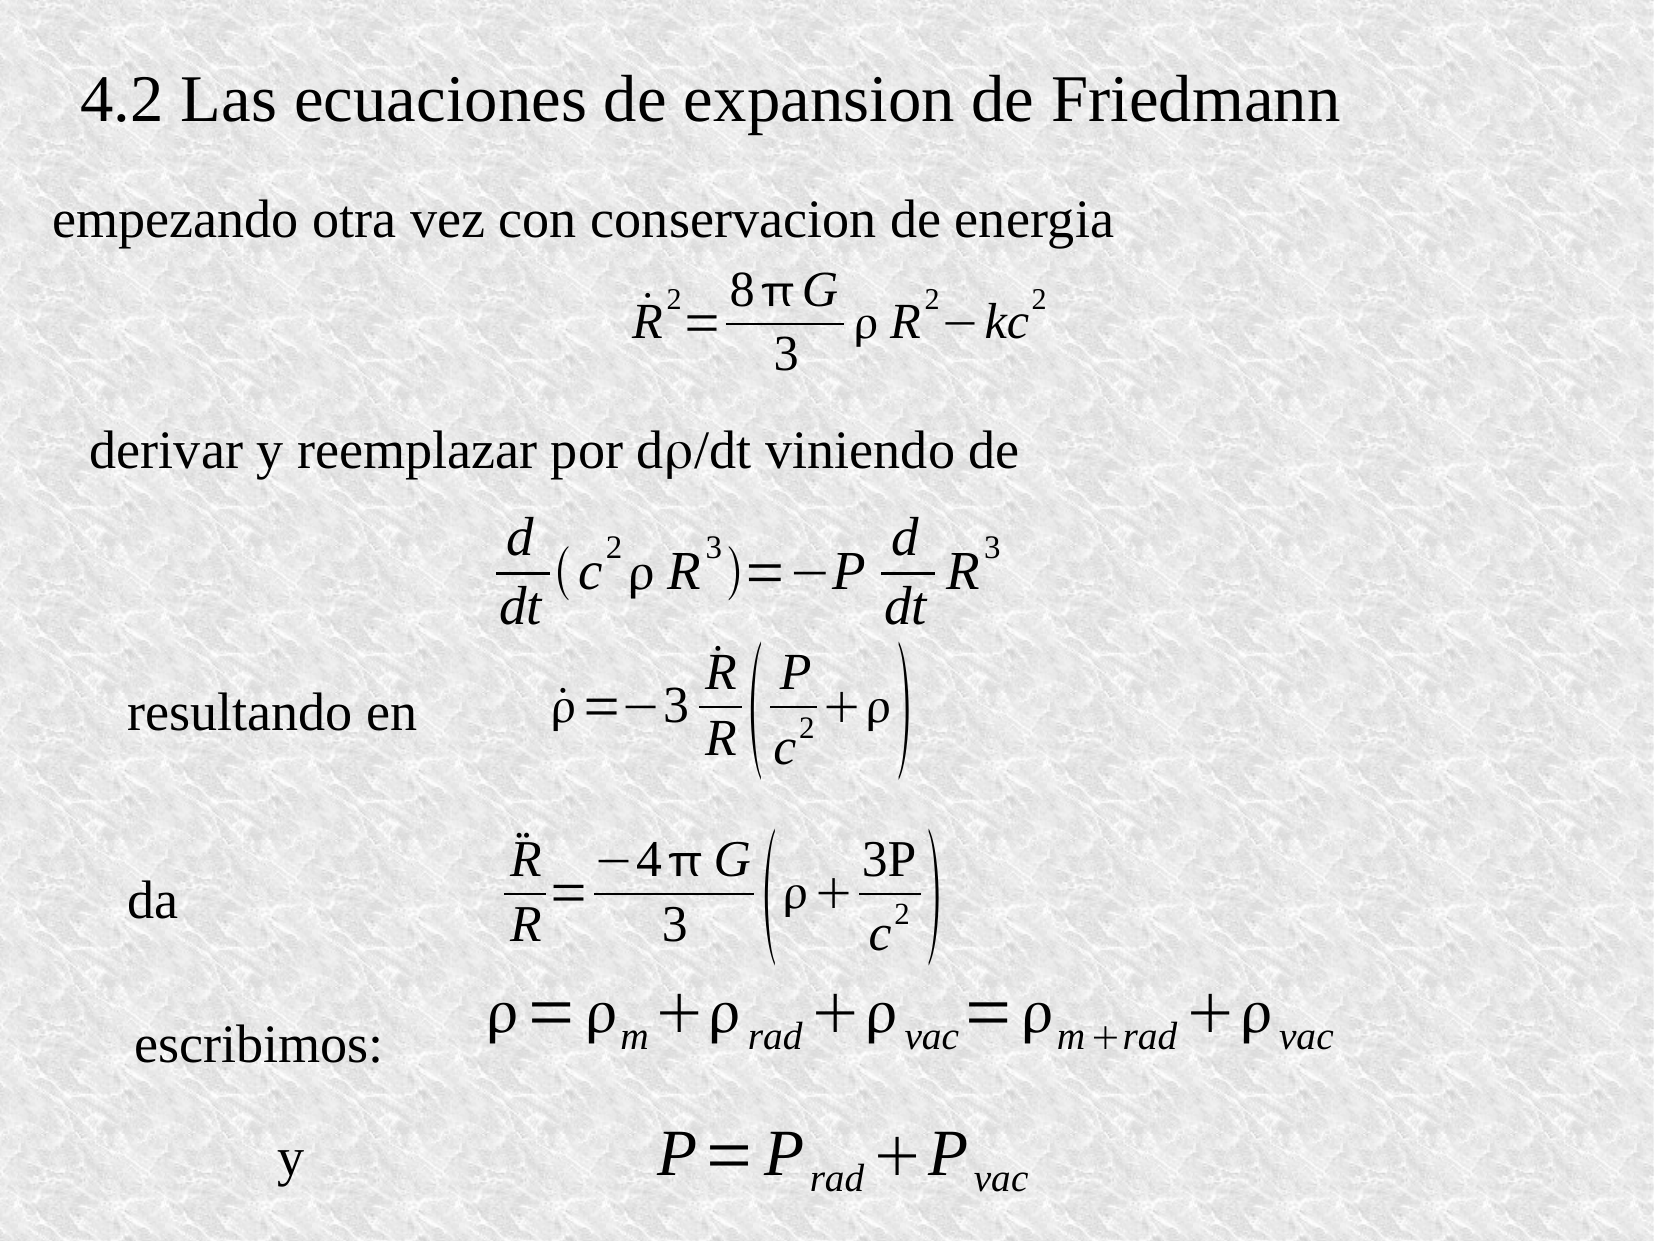

4.2 Las ecuaciones de expansion de Friedmann
empezando otra vez con conservacion de energia
derivar y reemplazar por d/dt viniendo de
resultando en
da
escribimos:
y